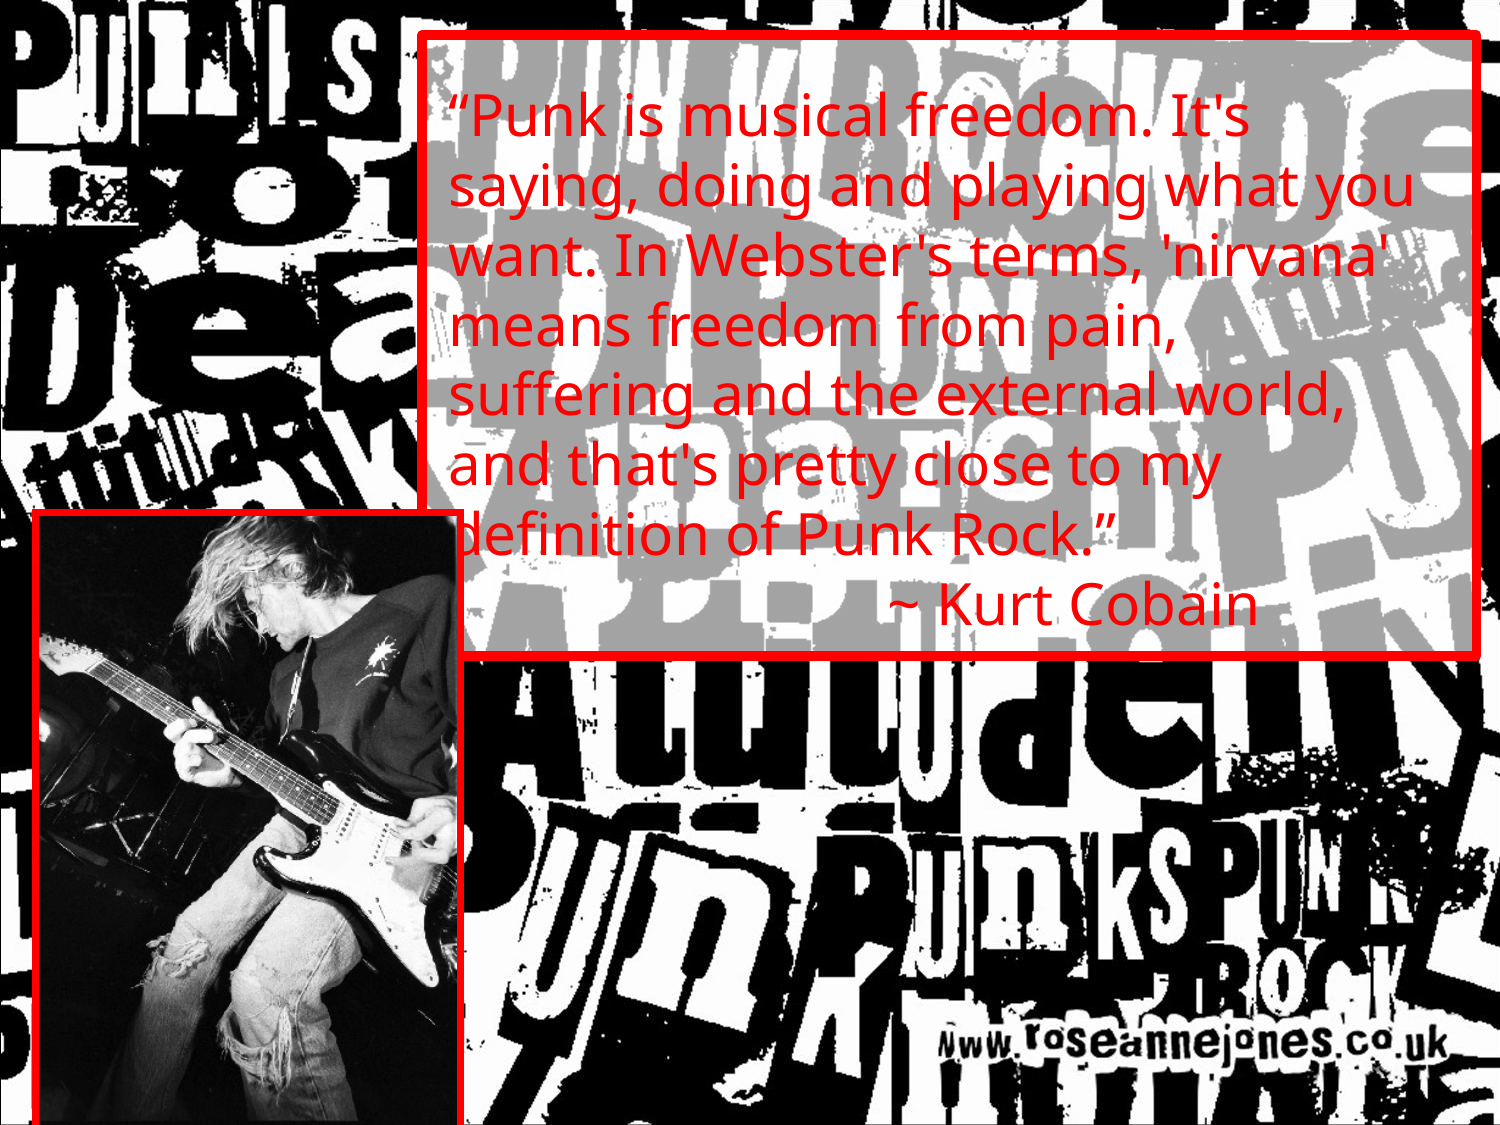

“Punk is musical freedom. It's saying, doing and playing what you want. In Webster's terms, 'nirvana' means freedom from pain, suffering and the external world, and that's pretty close to my definition of Punk Rock.”
		 ~ Kurt Cobain